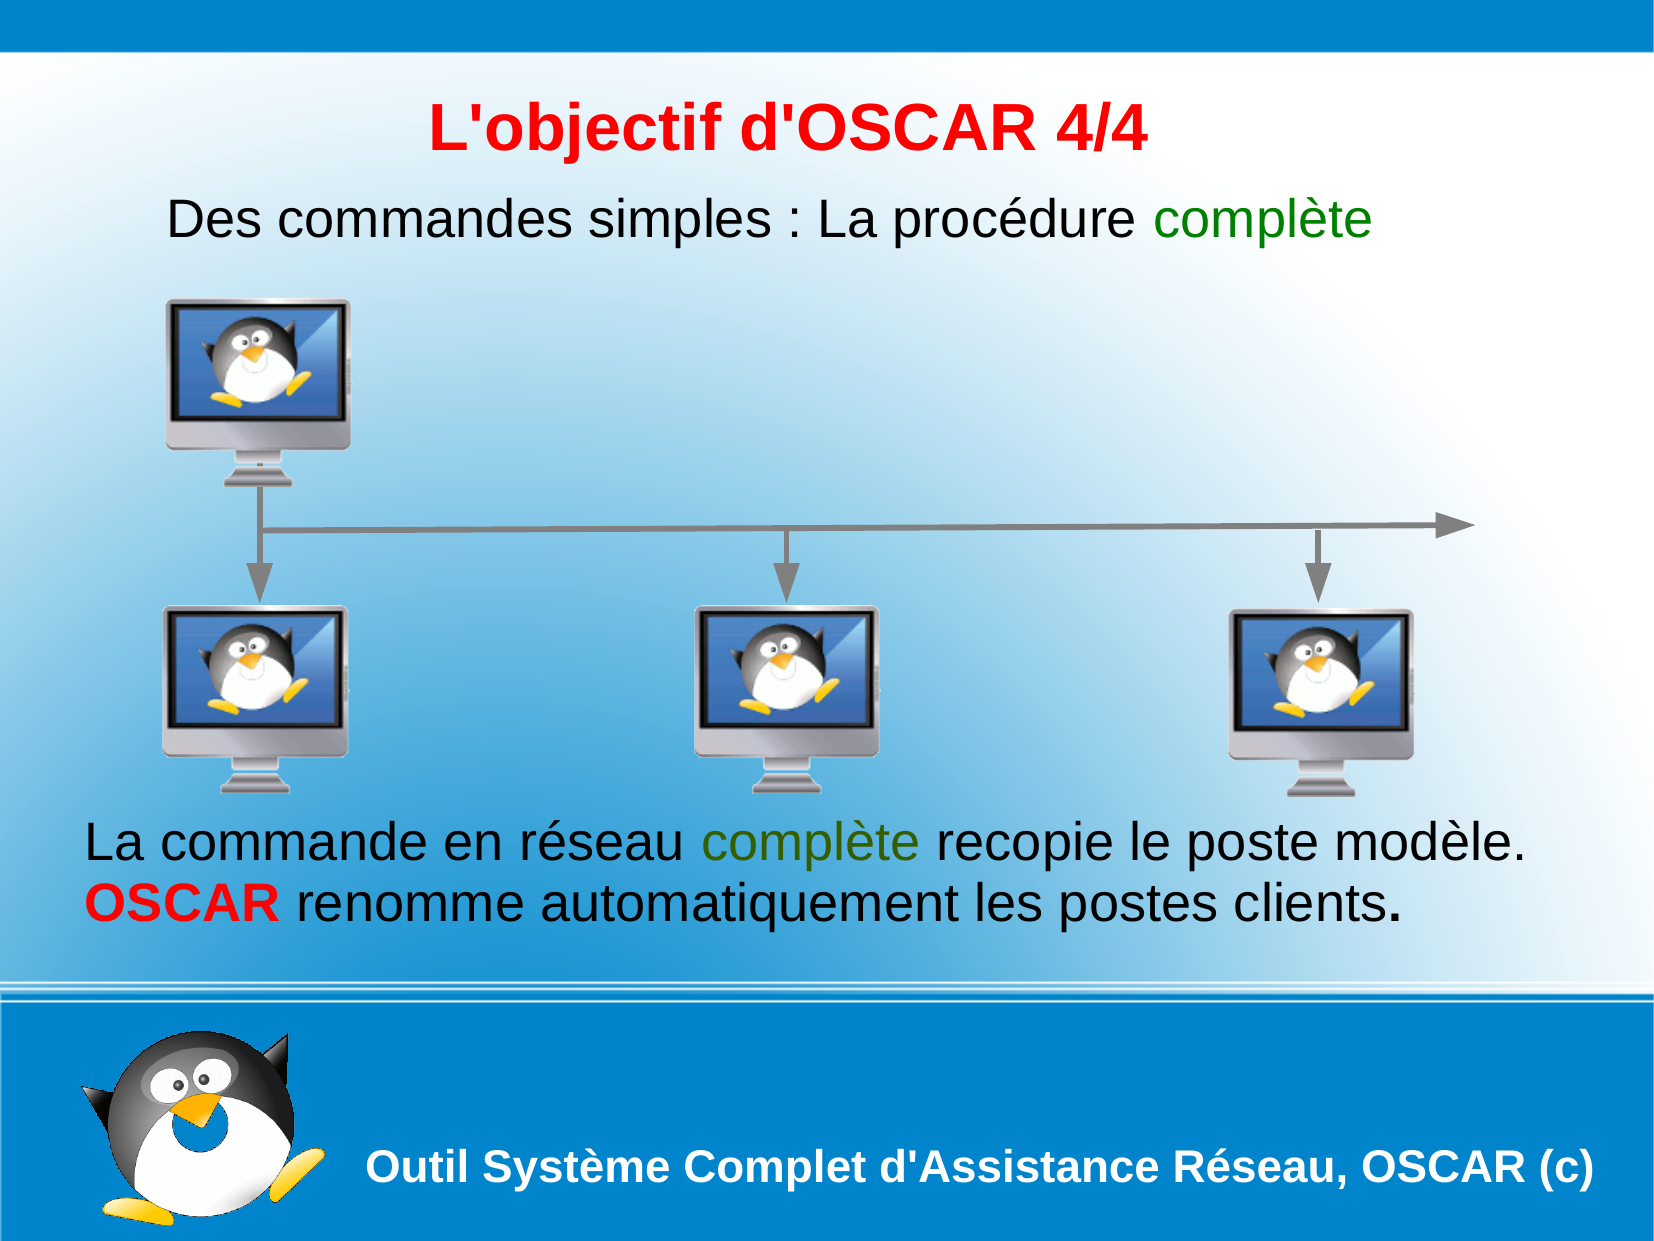

L'objectif d'OSCAR 4/4
Des commandes simples : La procédure complète
La commande en réseau complète recopie le poste modèle.
OSCAR renomme automatiquement les postes clients.
# Outil Système Complet d'Assistance Réseau, OSCAR (c)